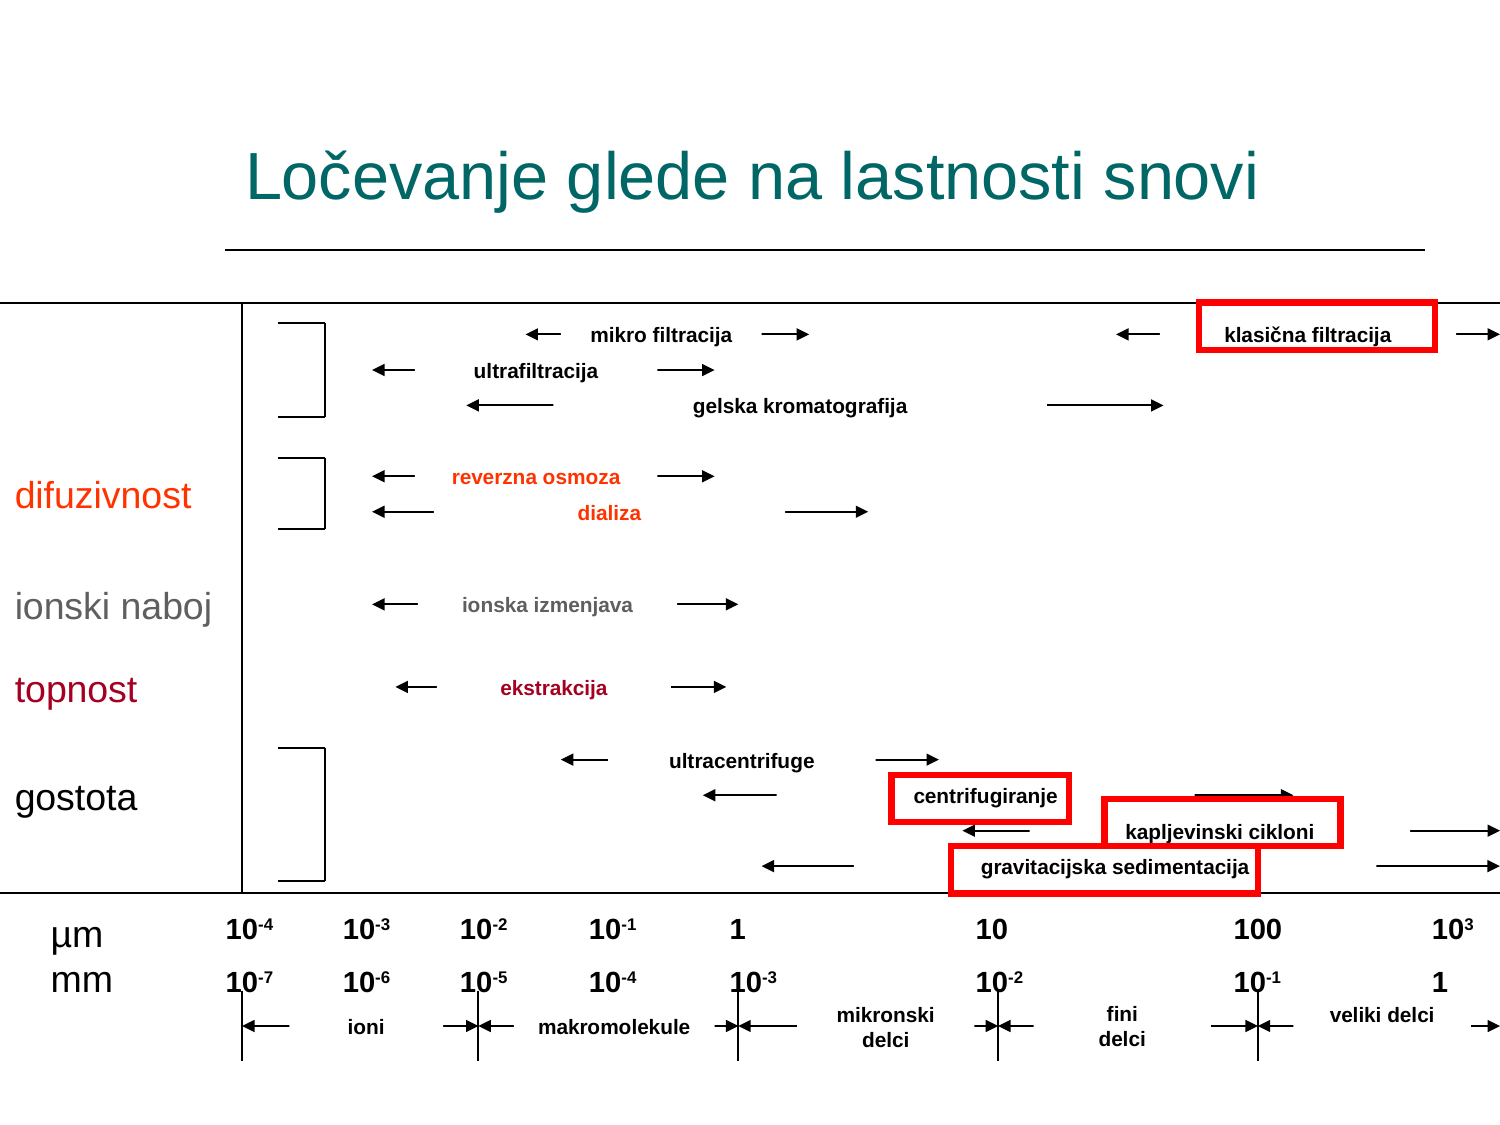

Ločevanje glede na lastnosti snovi
mikro filtracija
klasična filtracija
ultrafiltracija
gelska kromatografija
velikost
reverzna osmoza
difuzivnost
dializa
ionski naboj
ionska izmenjava
topnost
ekstrakcija
ultracentrifuge
gostota
centrifugiranje
kapljevinski cikloni
gravitacijska sedimentacija
µm
mm
10-4
10-7
10-3
10-6
10-2
10-5
10-1
10-4
1
10-3
10
10-2
100
10-1
103
1
fini
delci
veliki delci
mikronski
delci
ioni
makromolekule